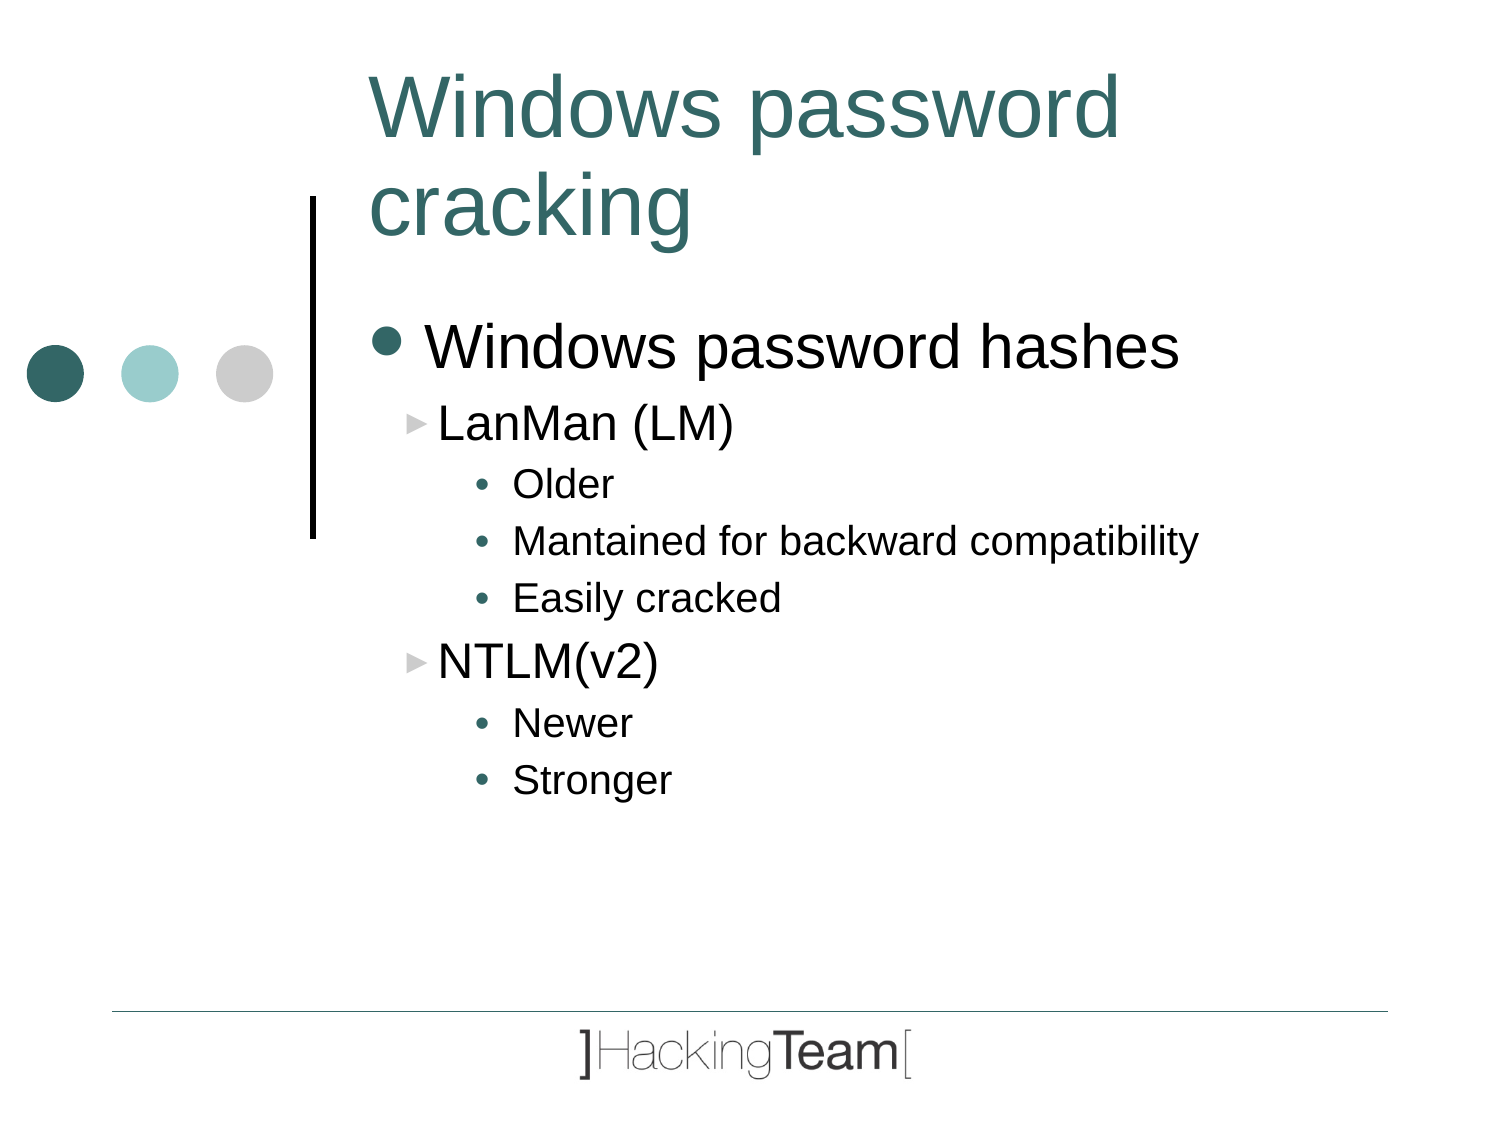

# Windows password cracking
Windows password hashes
LanMan (LM)
Older
Mantained for backward compatibility
Easily cracked
NTLM(v2)
Newer
Stronger